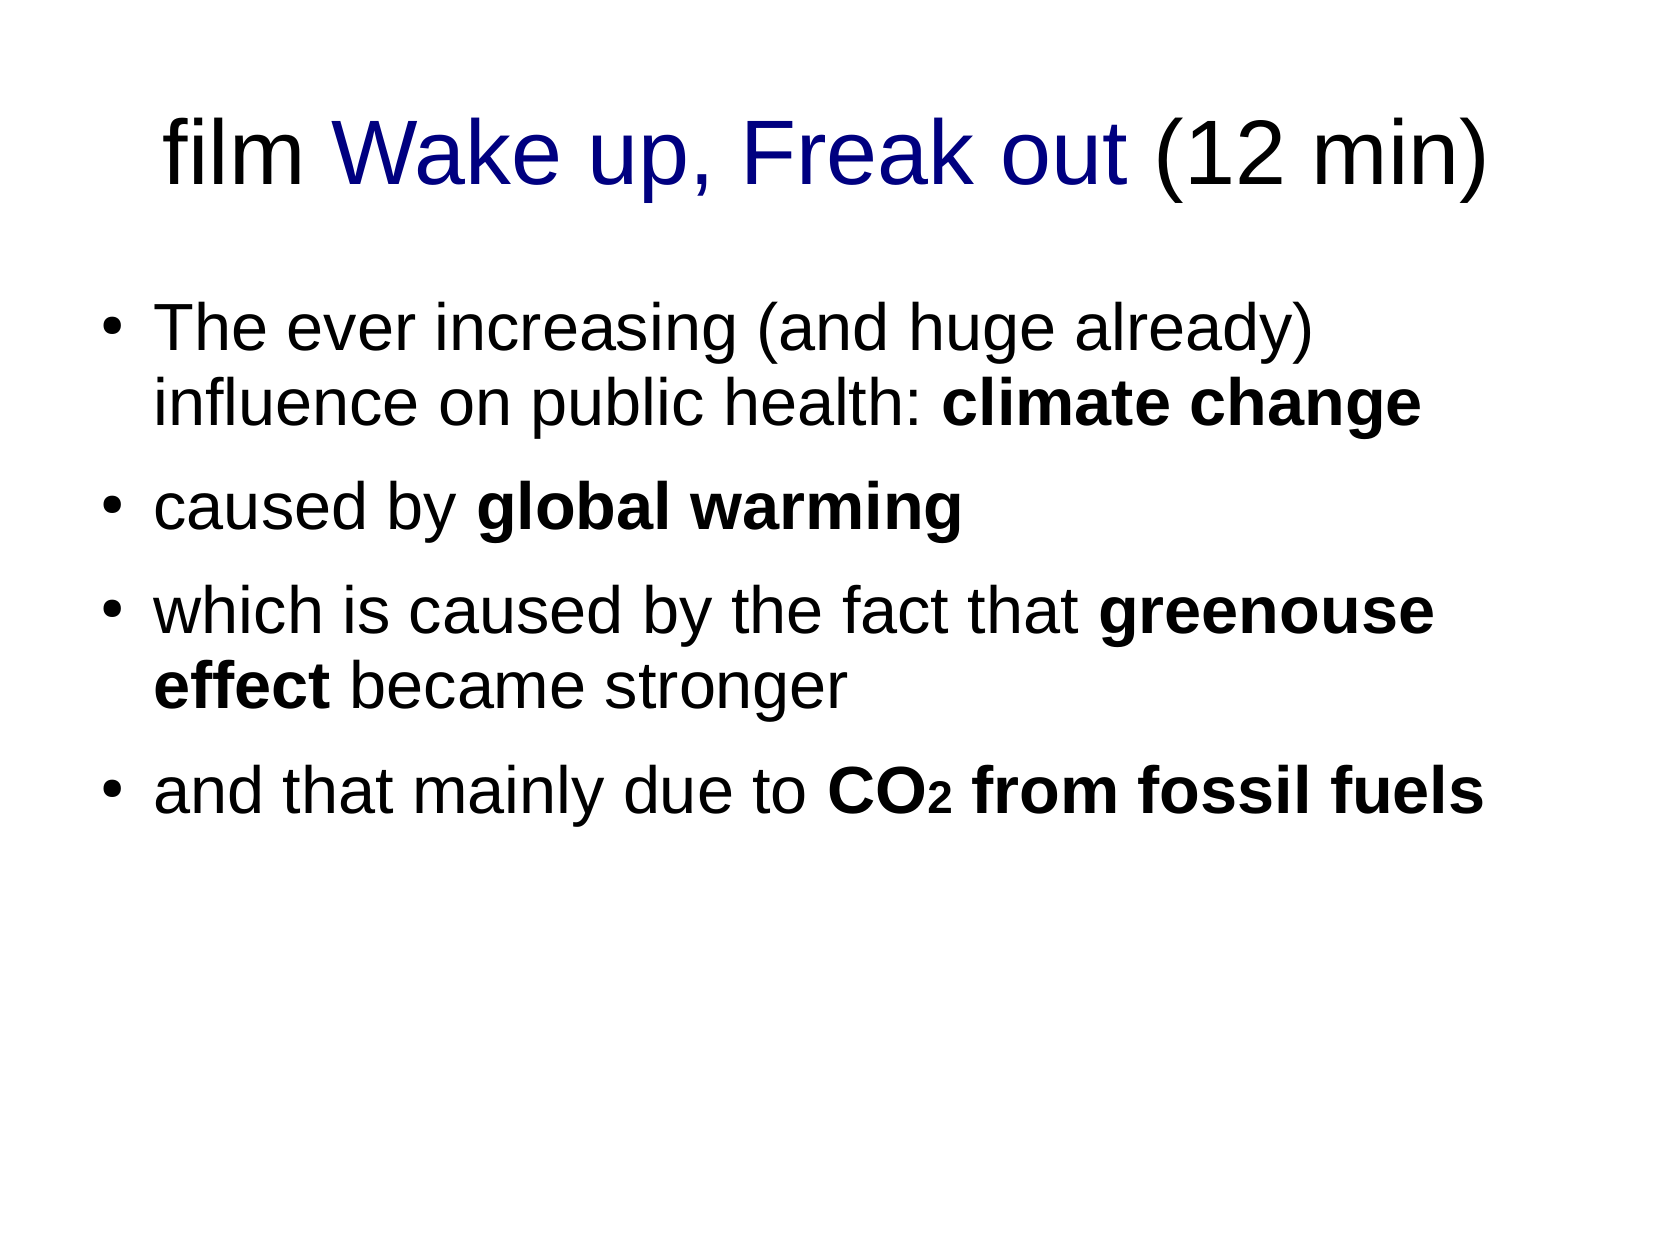

# film Wake up, Freak out (12 min)
The ever increasing (and huge already) influence on public health: climate change
caused by global warming
which is caused by the fact that greenouse effect became stronger
and that mainly due to CO2 from fossil fuels